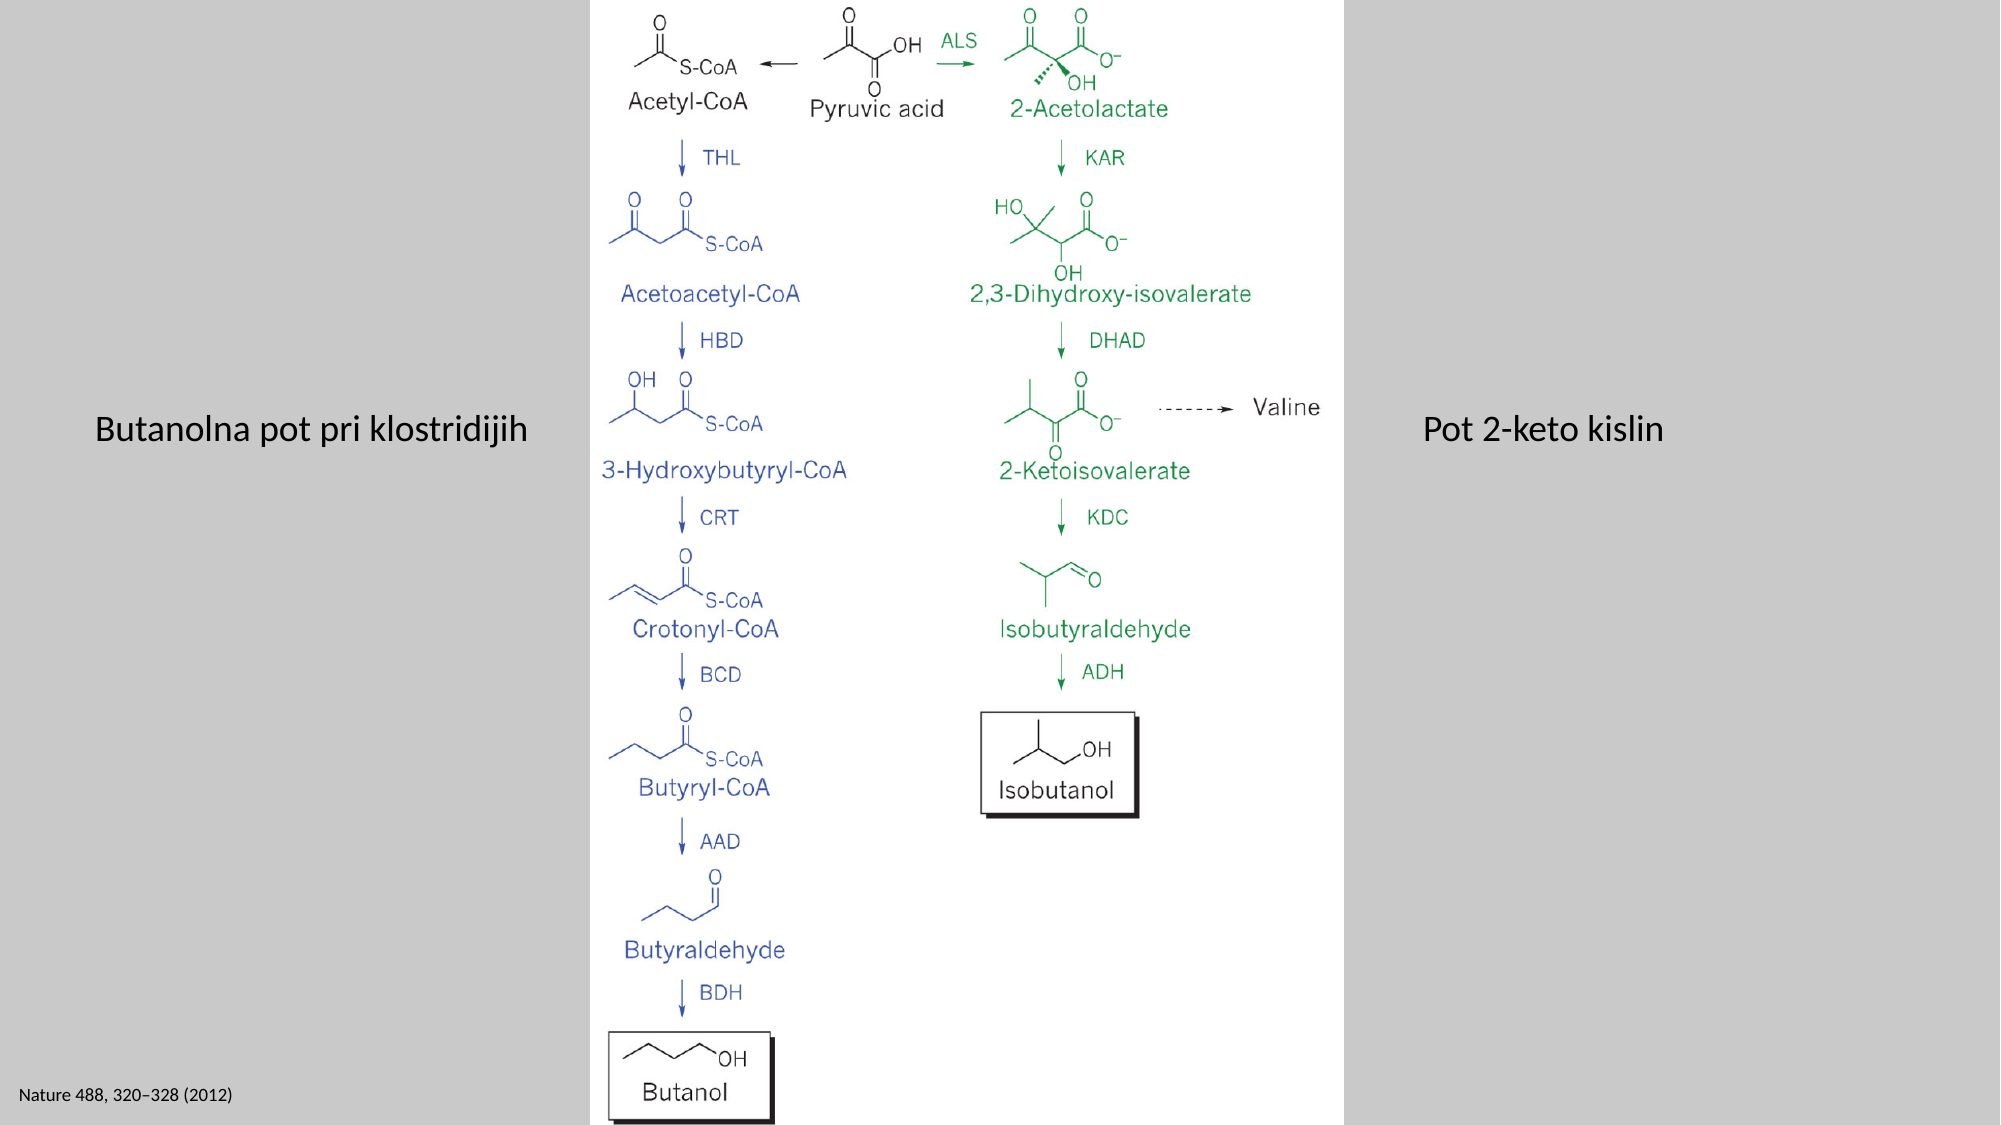

Butanolna pot pri klostridijih
Pot 2-keto kislin
 Nature 488, 320–328 (2012)